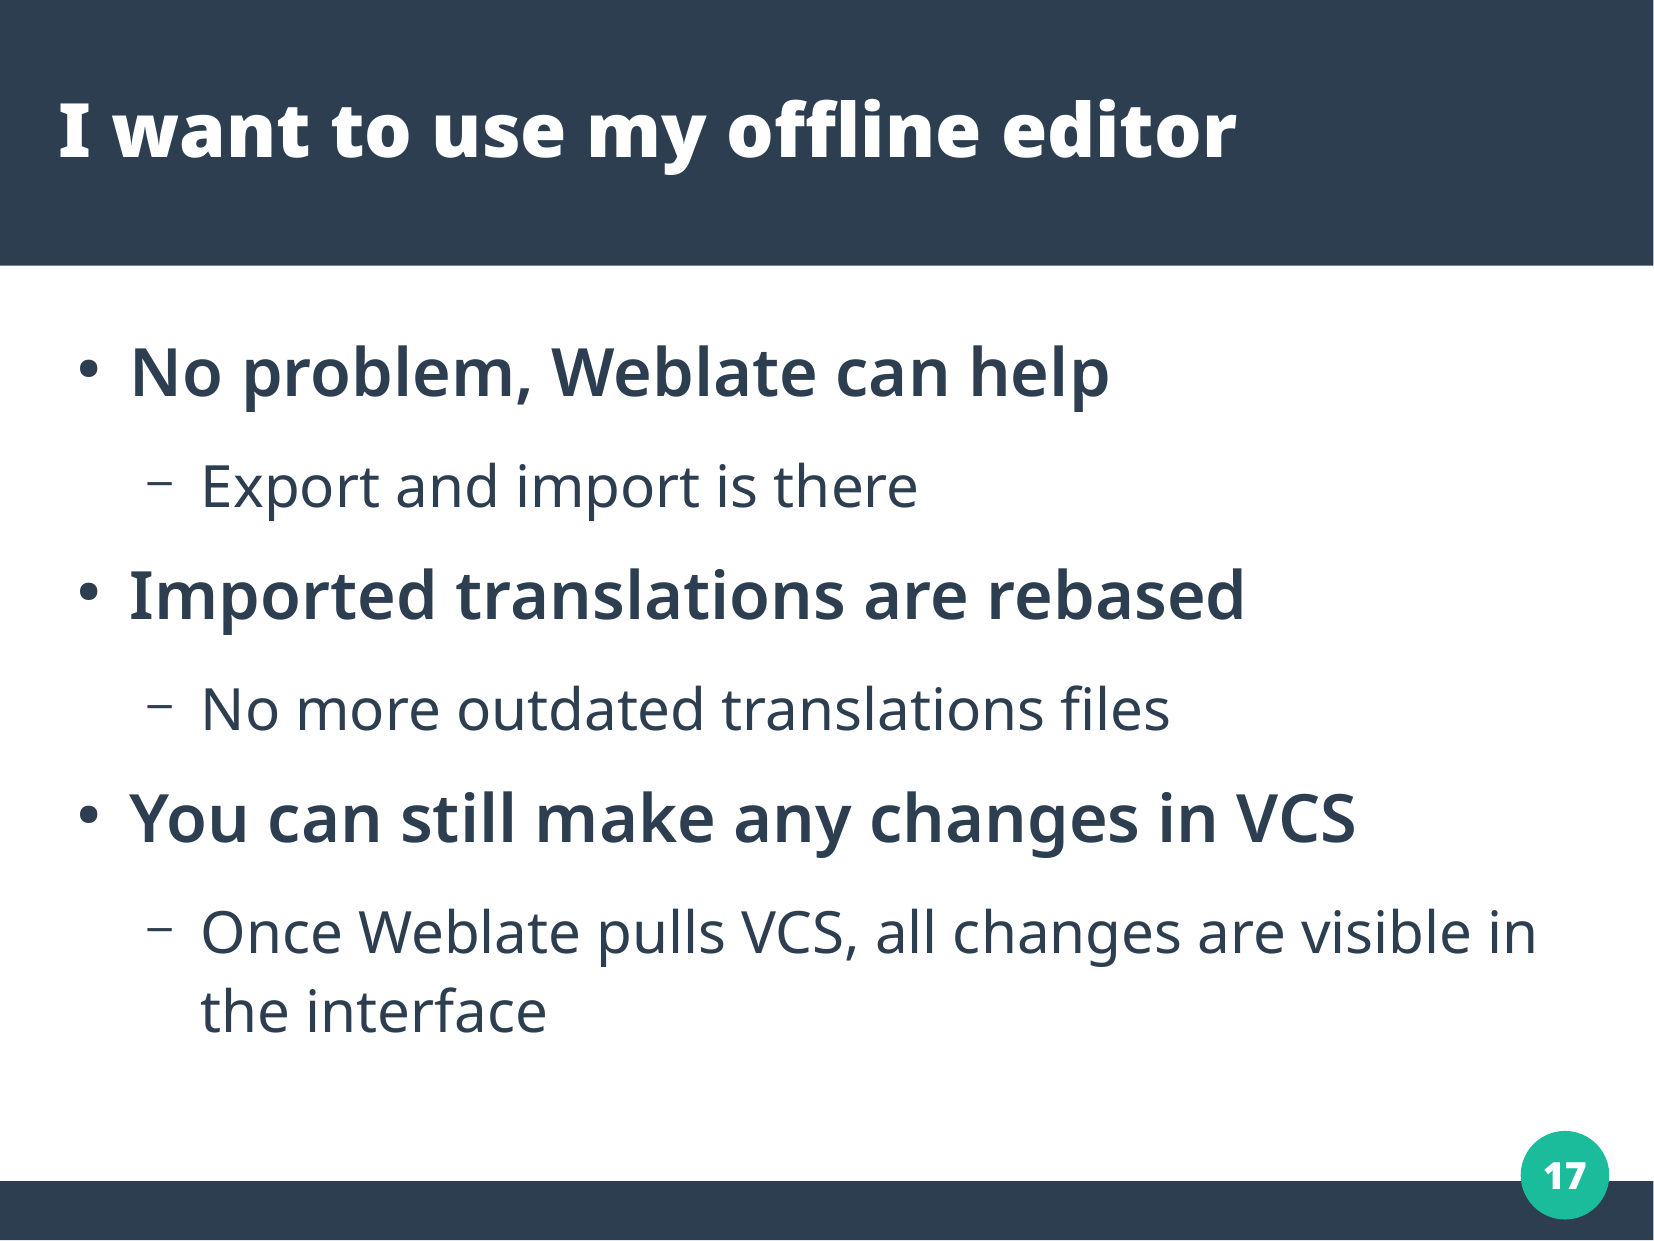

# I want to use my offline editor
No problem, Weblate can help
Export and import is there
Imported translations are rebased
No more outdated translations files
You can still make any changes in VCS
Once Weblate pulls VCS, all changes are visible in the interface
17